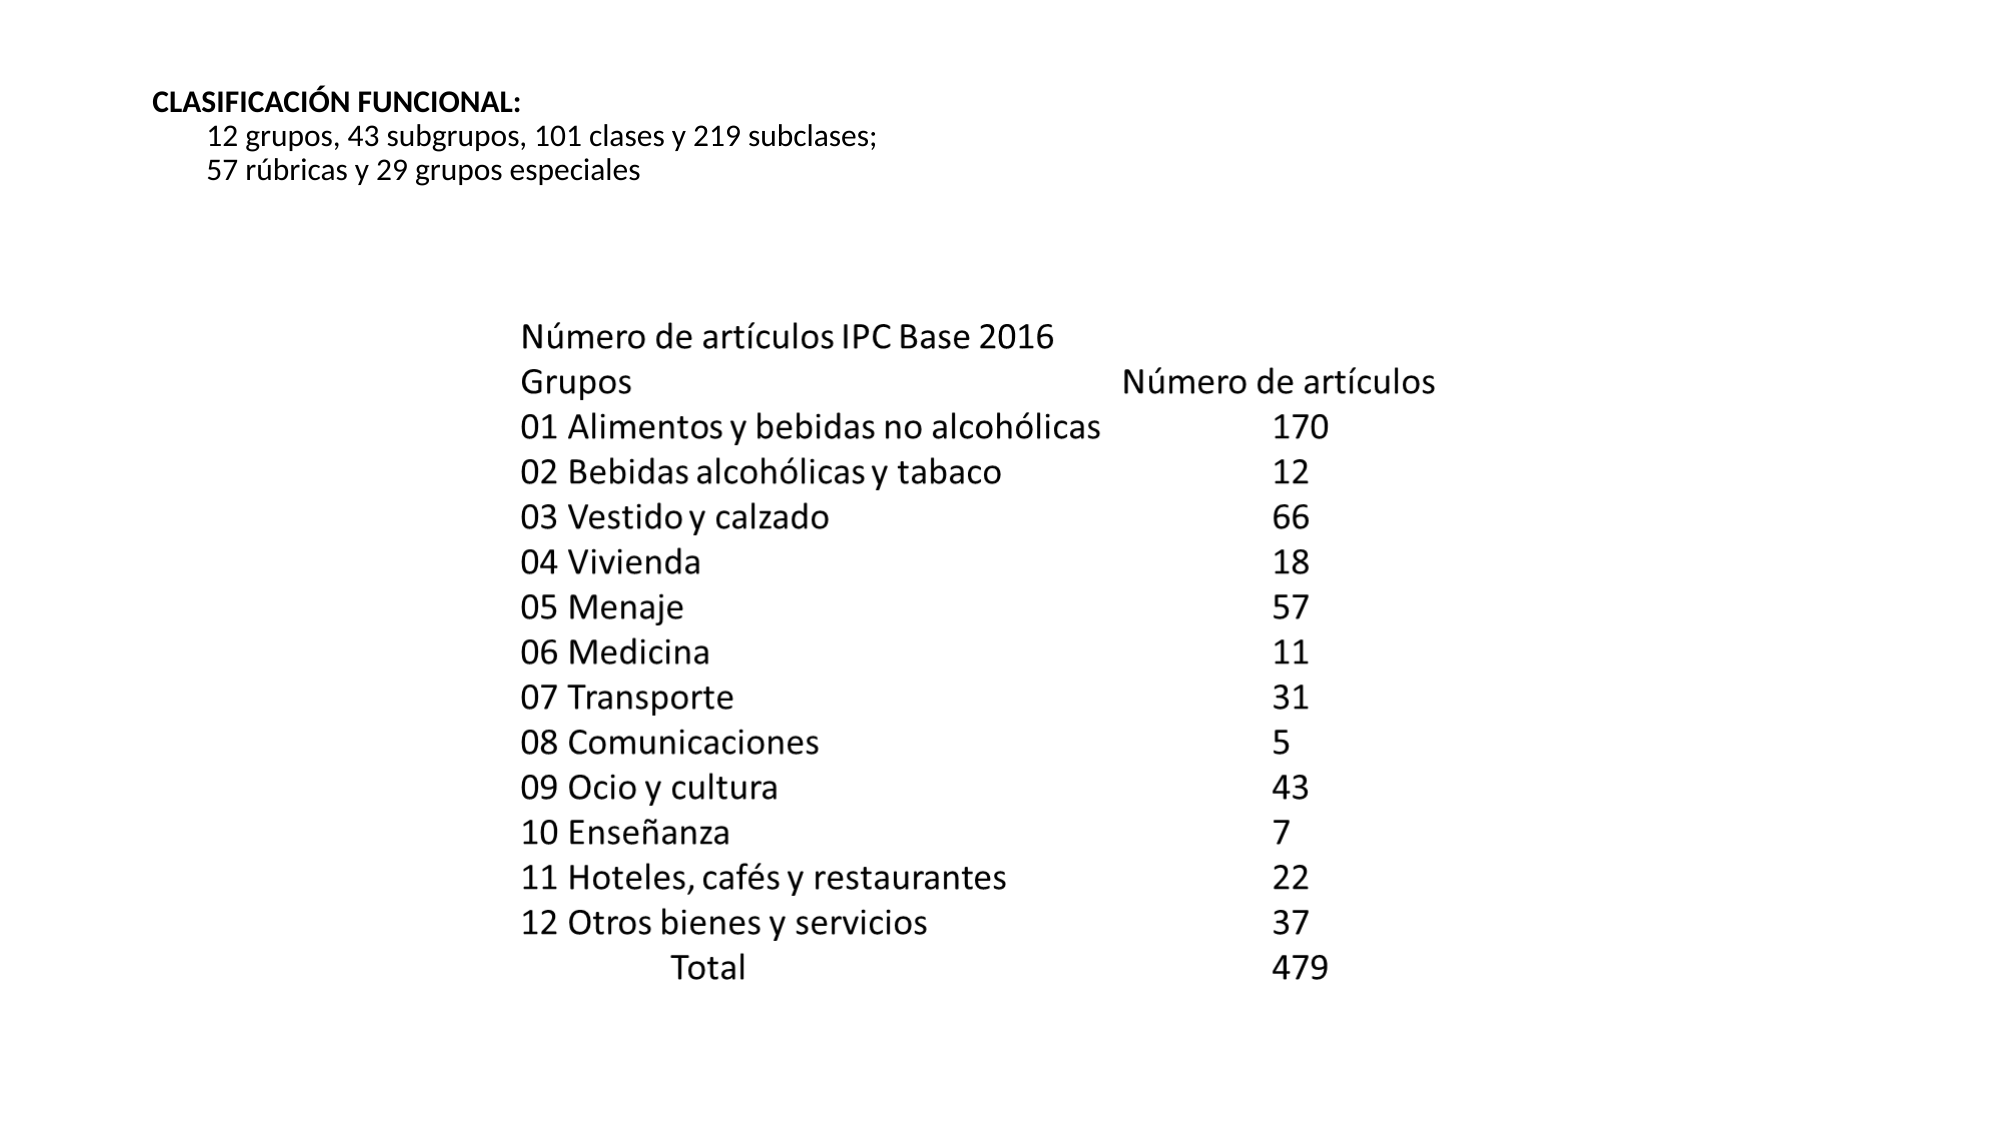

# CLASIFICACIÓN FUNCIONAL: 12 grupos, 43 subgrupos, 101 clases y 219 subclases; 57 rúbricas y 29 grupos especiales